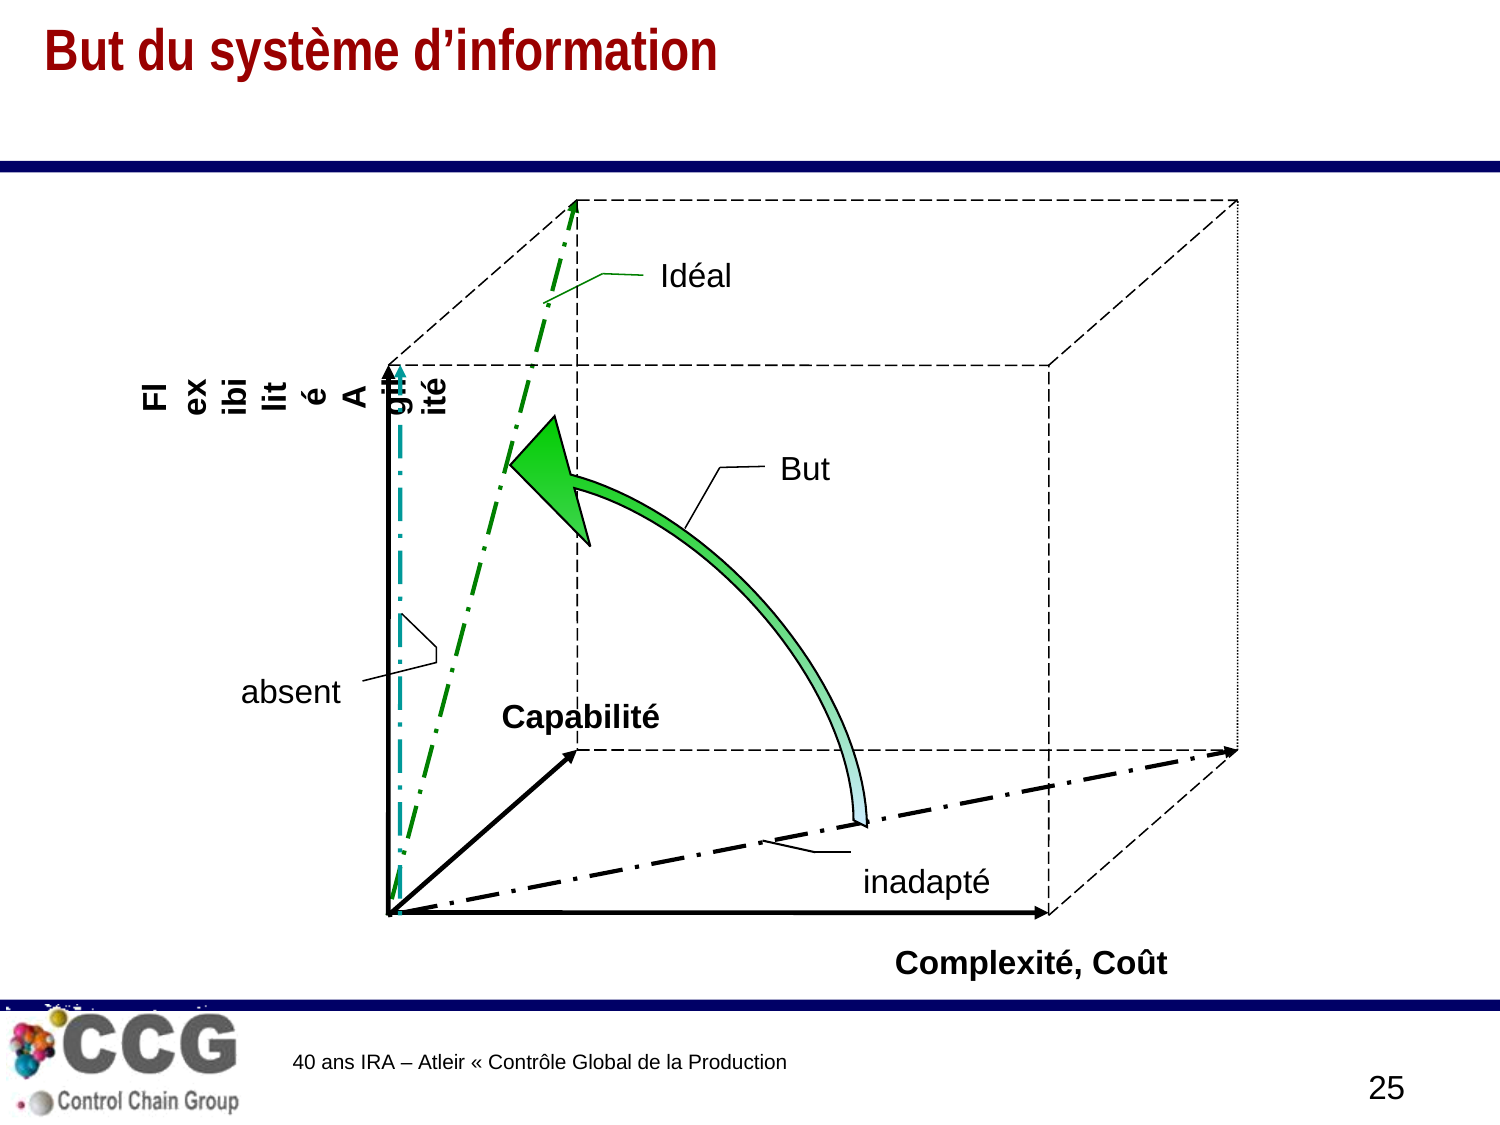

# But du système d’information
Flexibilité
Agilité
Capabilité
Complexité, Coût
Idéal
absent
But
inadapté